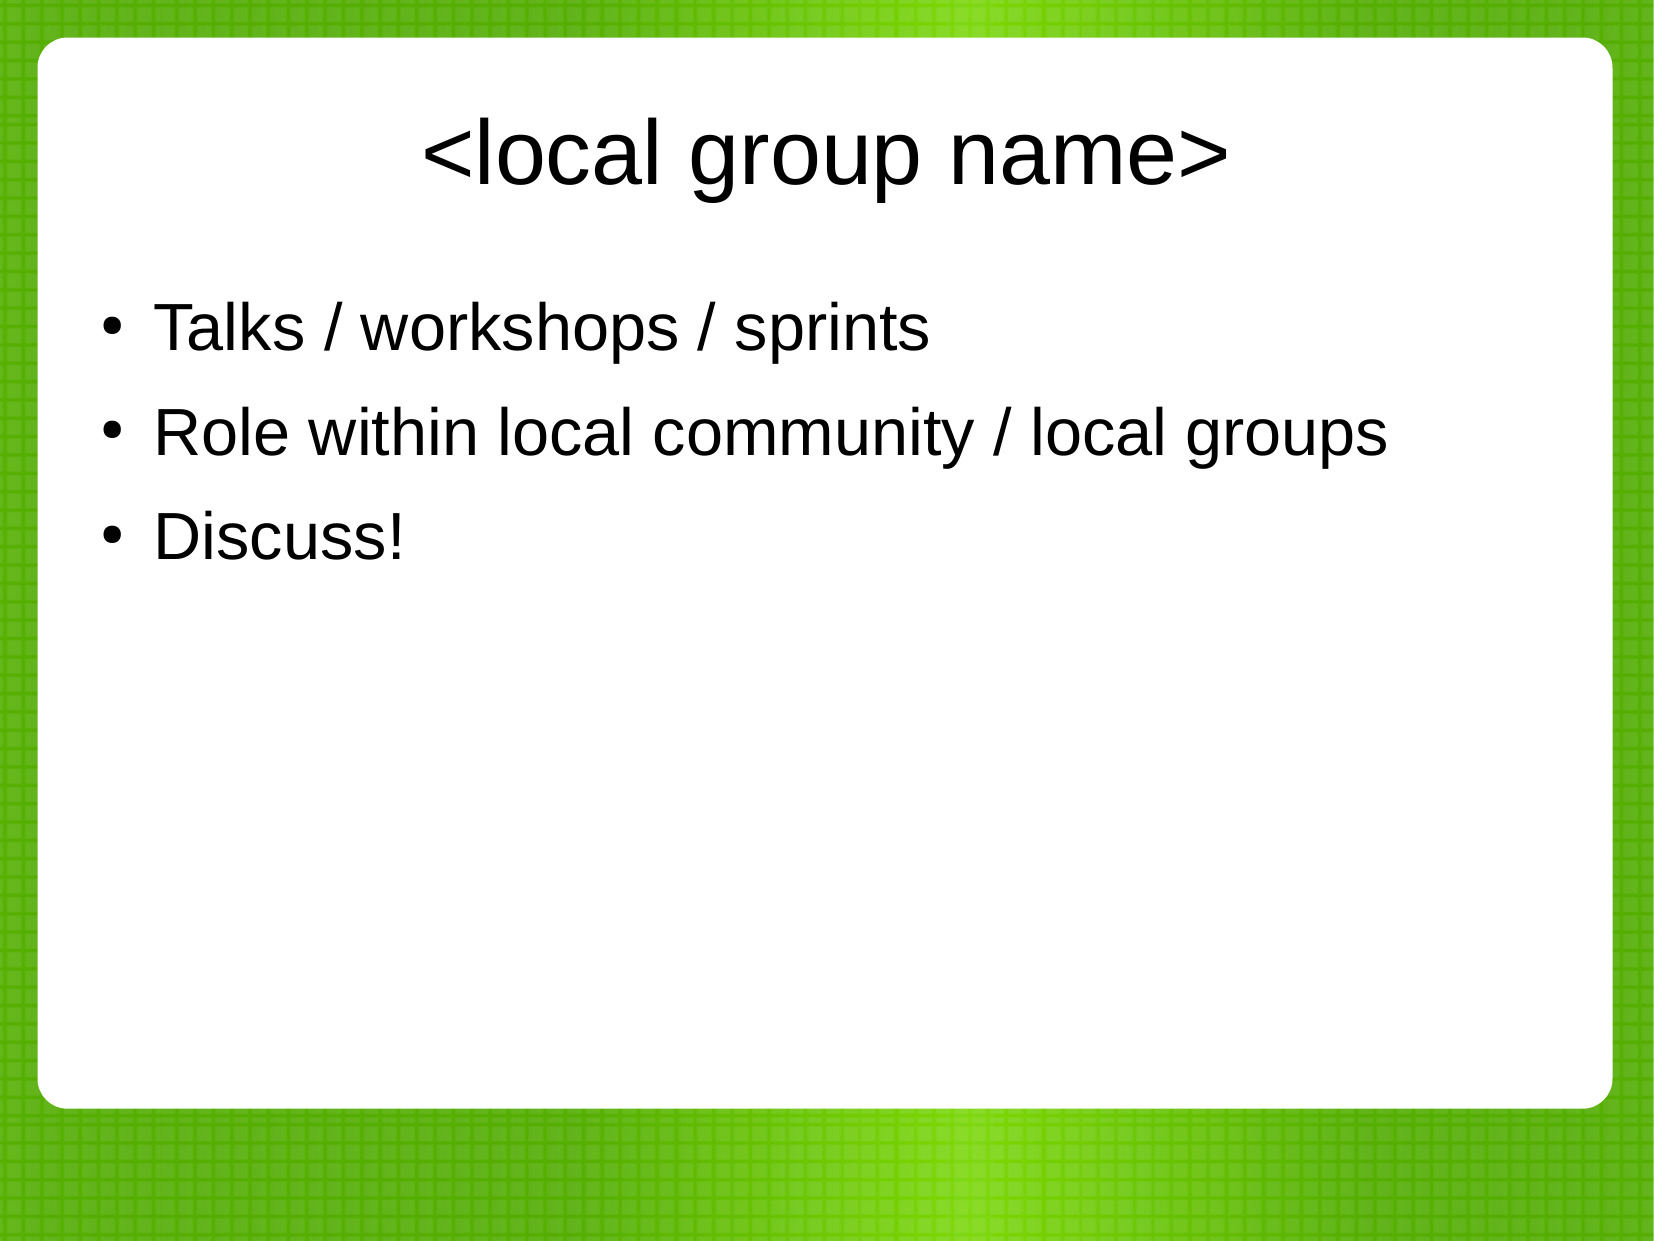

# <local group name>
Talks / workshops / sprints
Role within local community / local groups
Discuss!